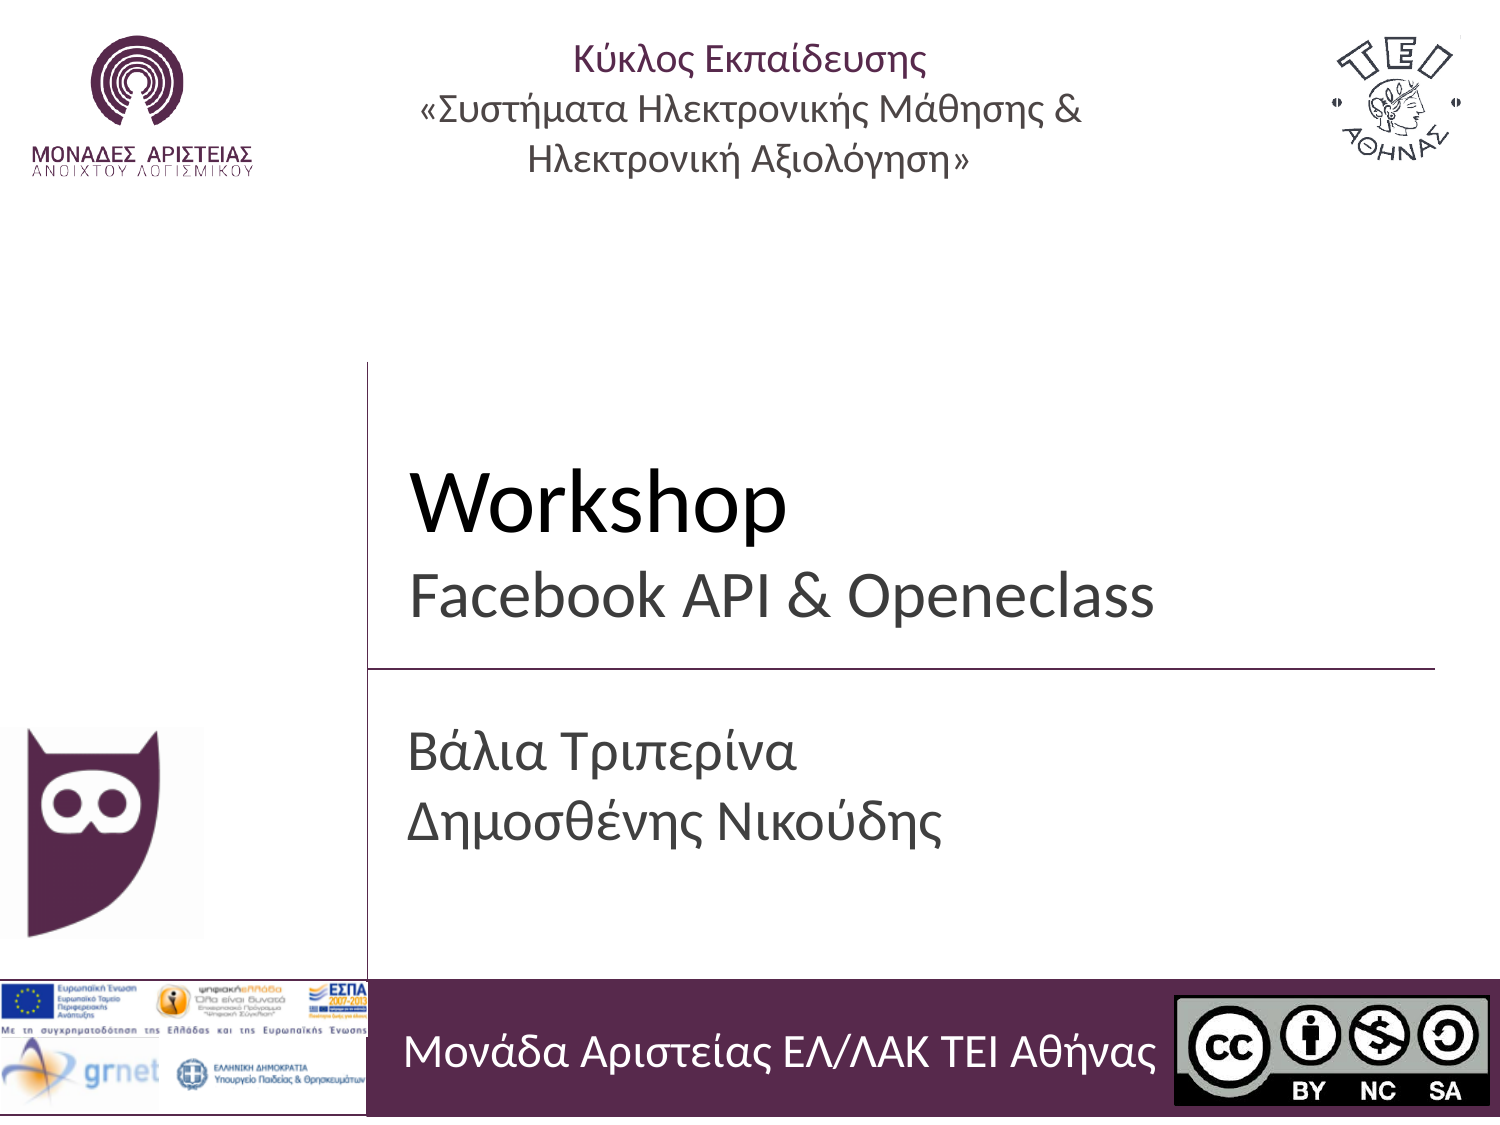

Κύκλος Εκπαίδευσης
«Συστήματα Ηλεκτρονικής Μάθησης & Ηλεκτρονική Αξιολόγηση»
# Workshop Facebook API & Openeclass
Βάλια Τριπερίνα
Δημοσθένης Νικούδης
Μονάδα Αριστείας ΕΛ/ΛΑΚ ΤΕΙ Αθήνας